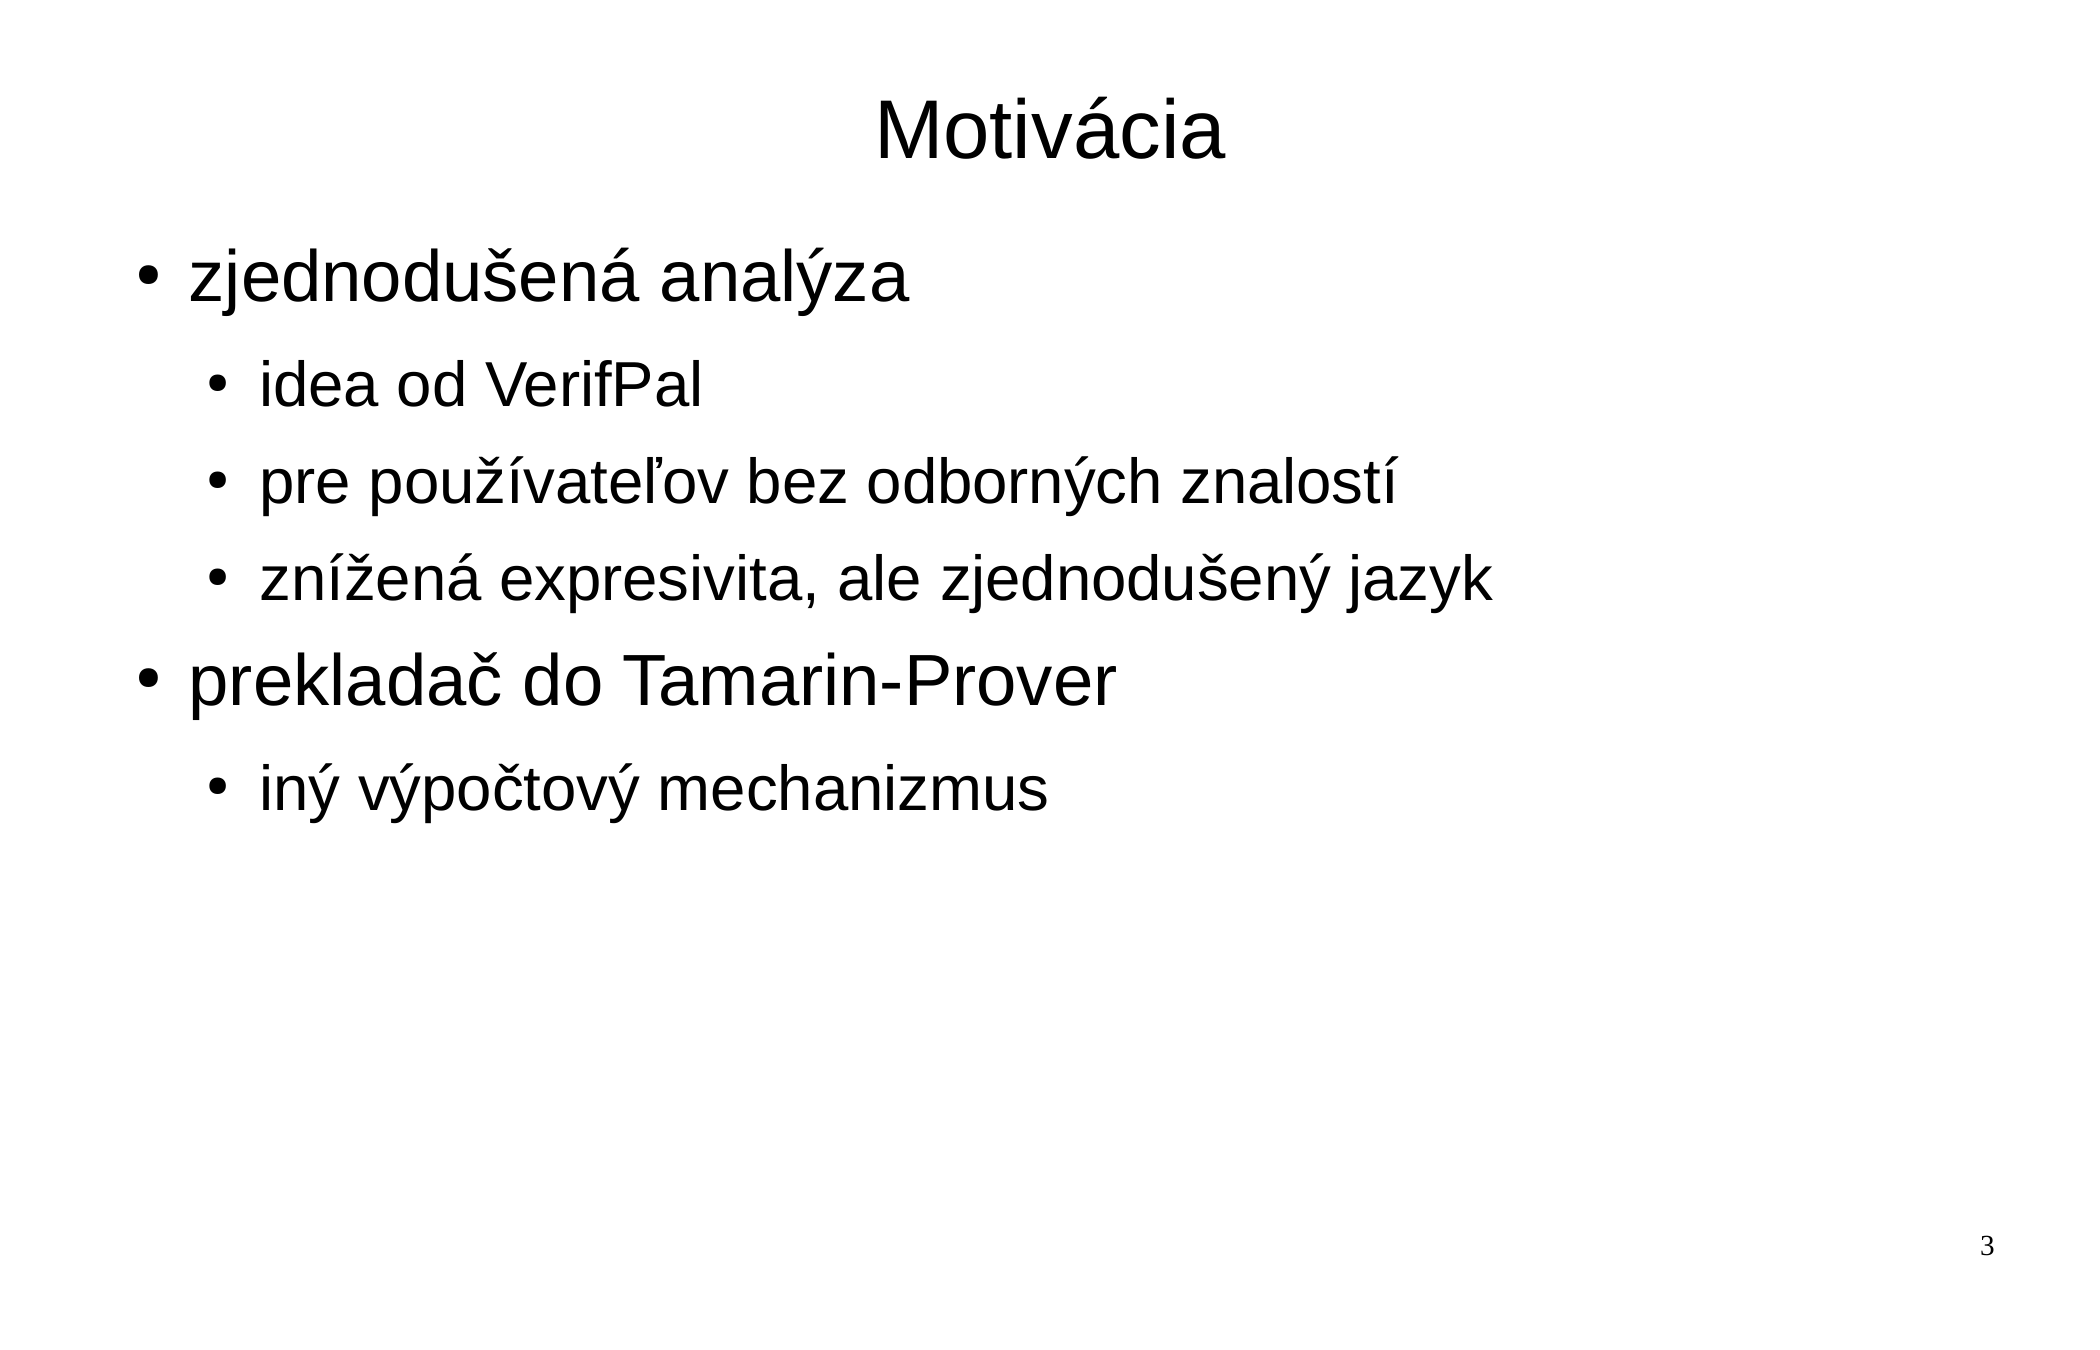

Motivácia
# zjednodušená analýza
idea od VerifPal
pre používateľov bez odborných znalostí
znížená expresivita, ale zjednodušený jazyk
prekladač do Tamarin-Prover
iný výpočtový mechanizmus
3